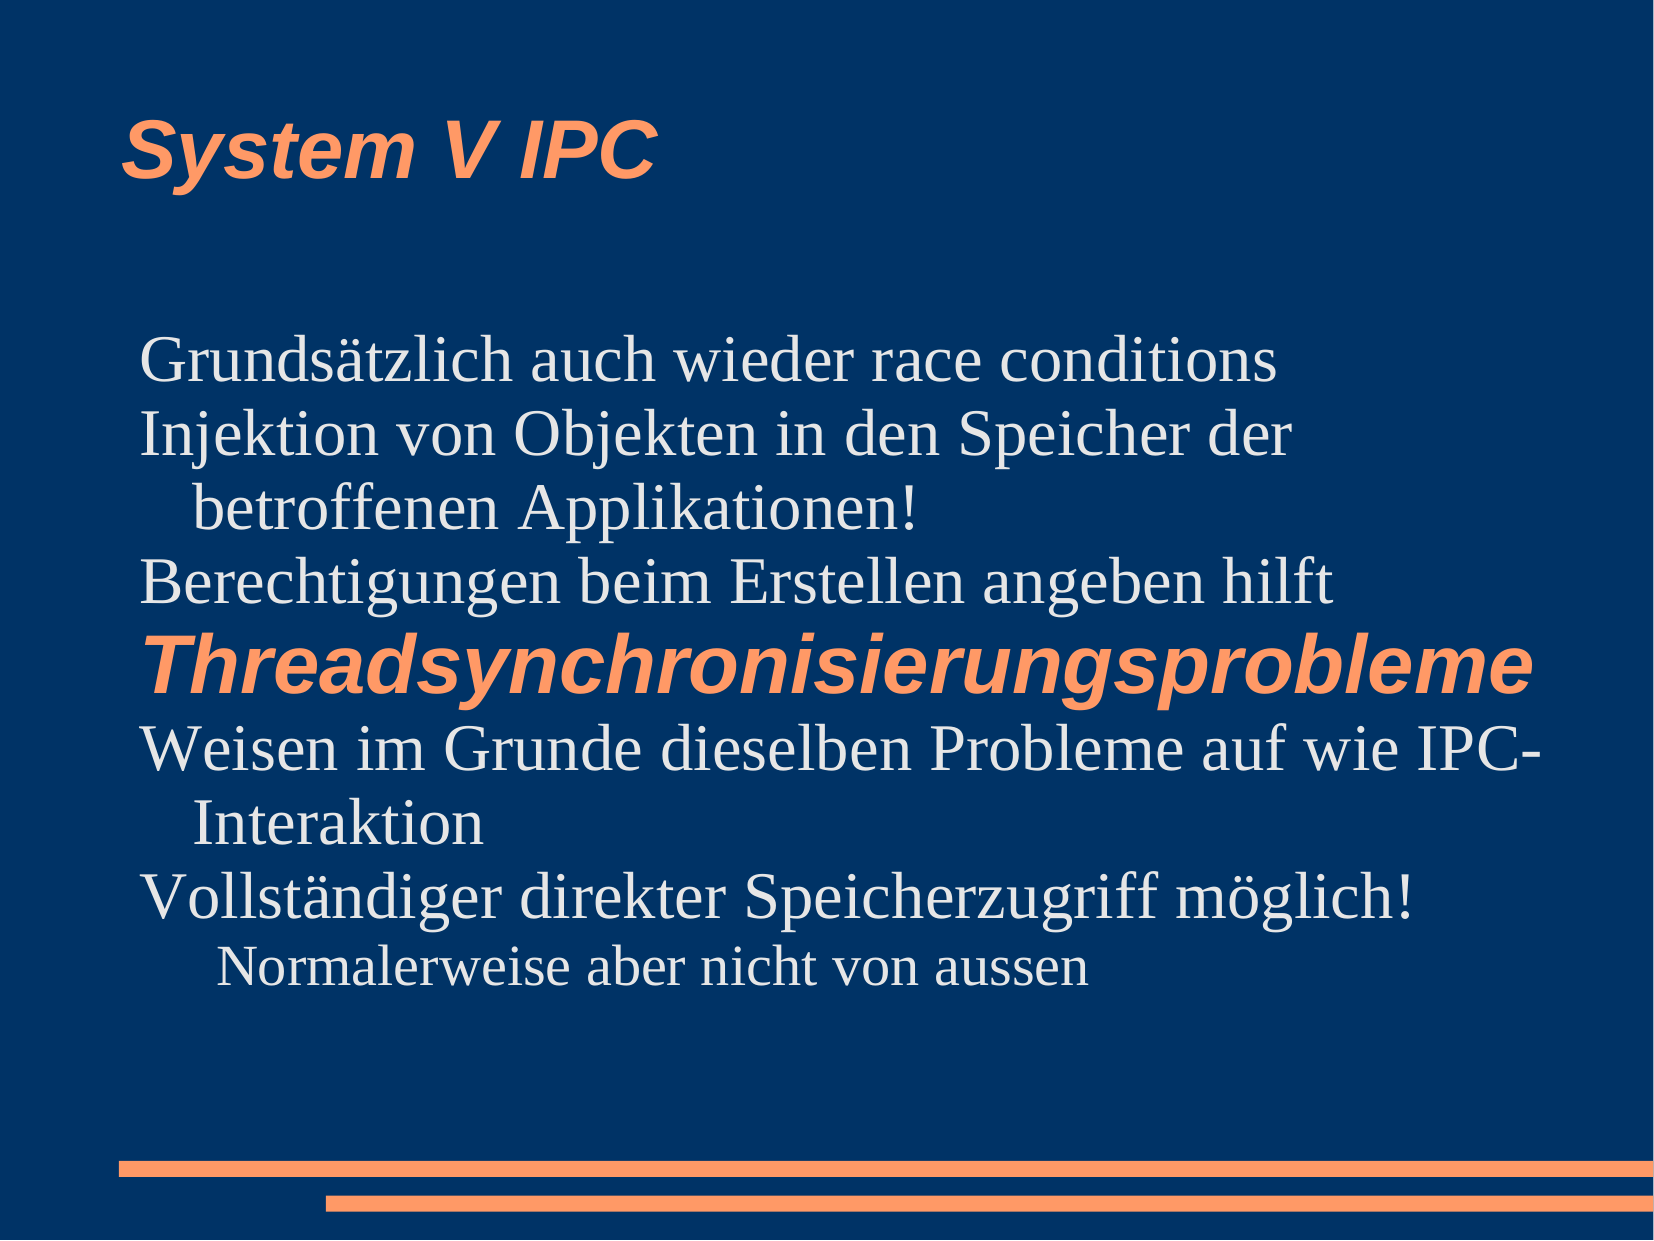

# System V IPC
Grundsätzlich auch wieder race conditions
Injektion von Objekten in den Speicher der betroffenen Applikationen!
Berechtigungen beim Erstellen angeben hilft
Threadsynchronisierungsprobleme
Weisen im Grunde dieselben Probleme auf wie IPC-Interaktion
Vollständiger direkter Speicherzugriff möglich!
Normalerweise aber nicht von aussen